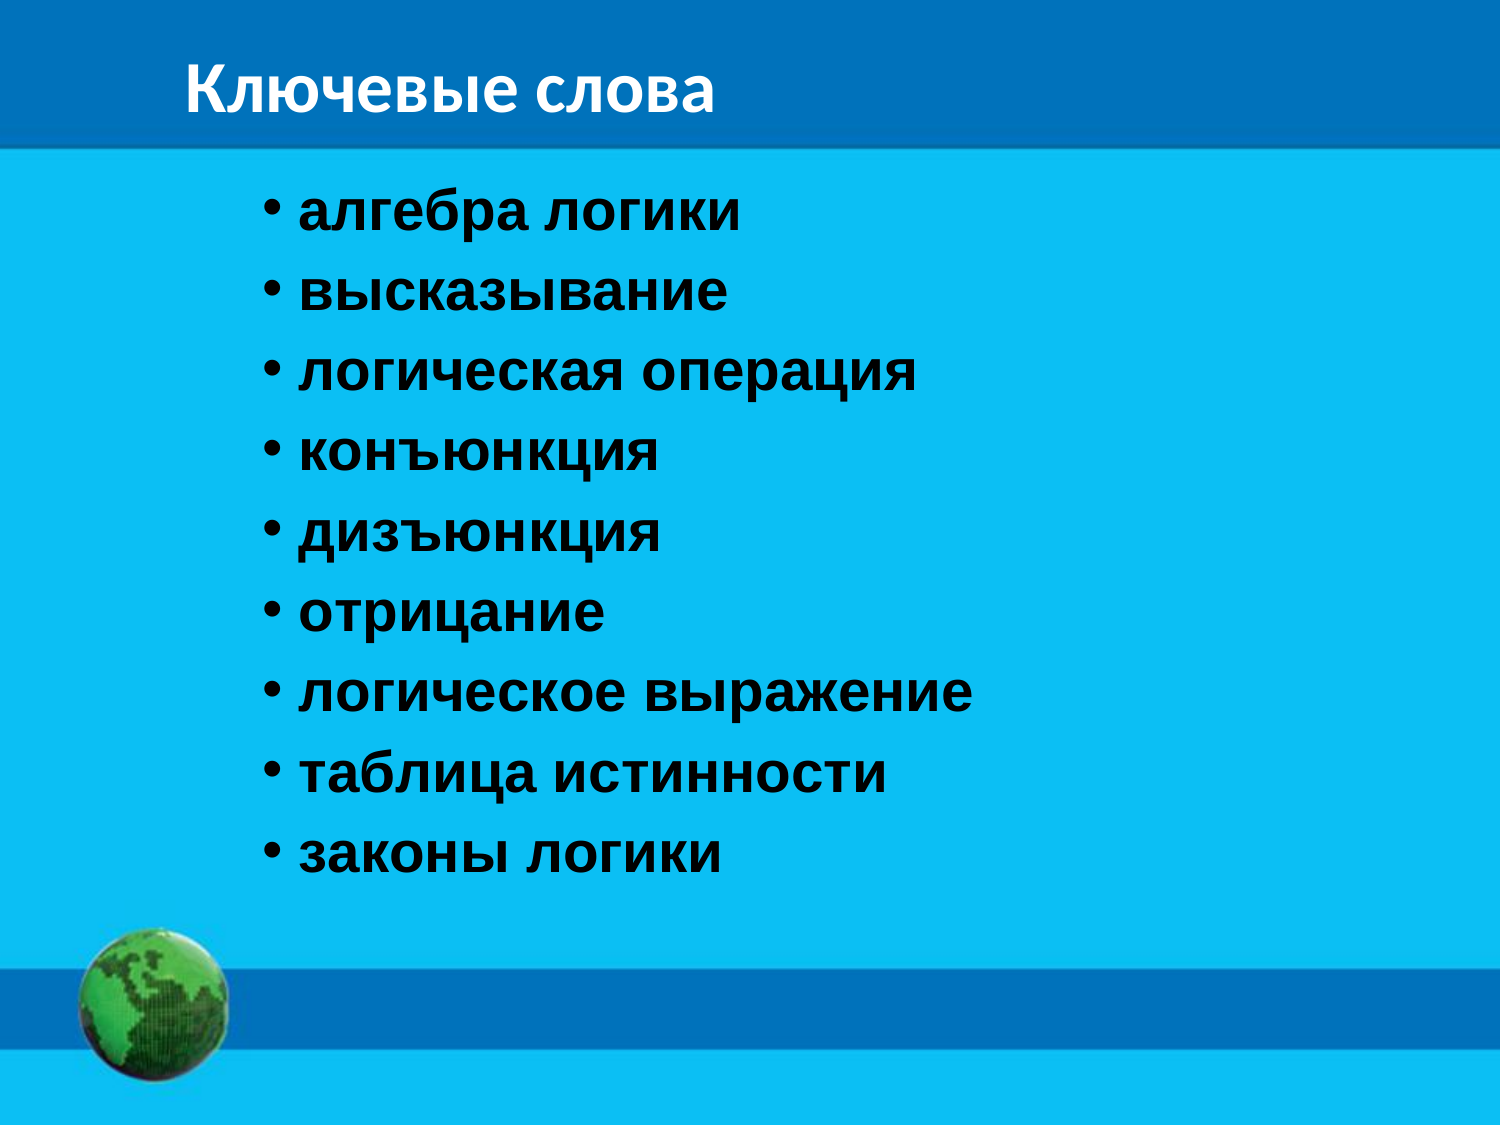

Ключевые слова
 алгебра логики
 высказывание
 логическая операция
 конъюнкция
 дизъюнкция
 отрицание
 логическое выражение
 таблица истинности
 законы логики